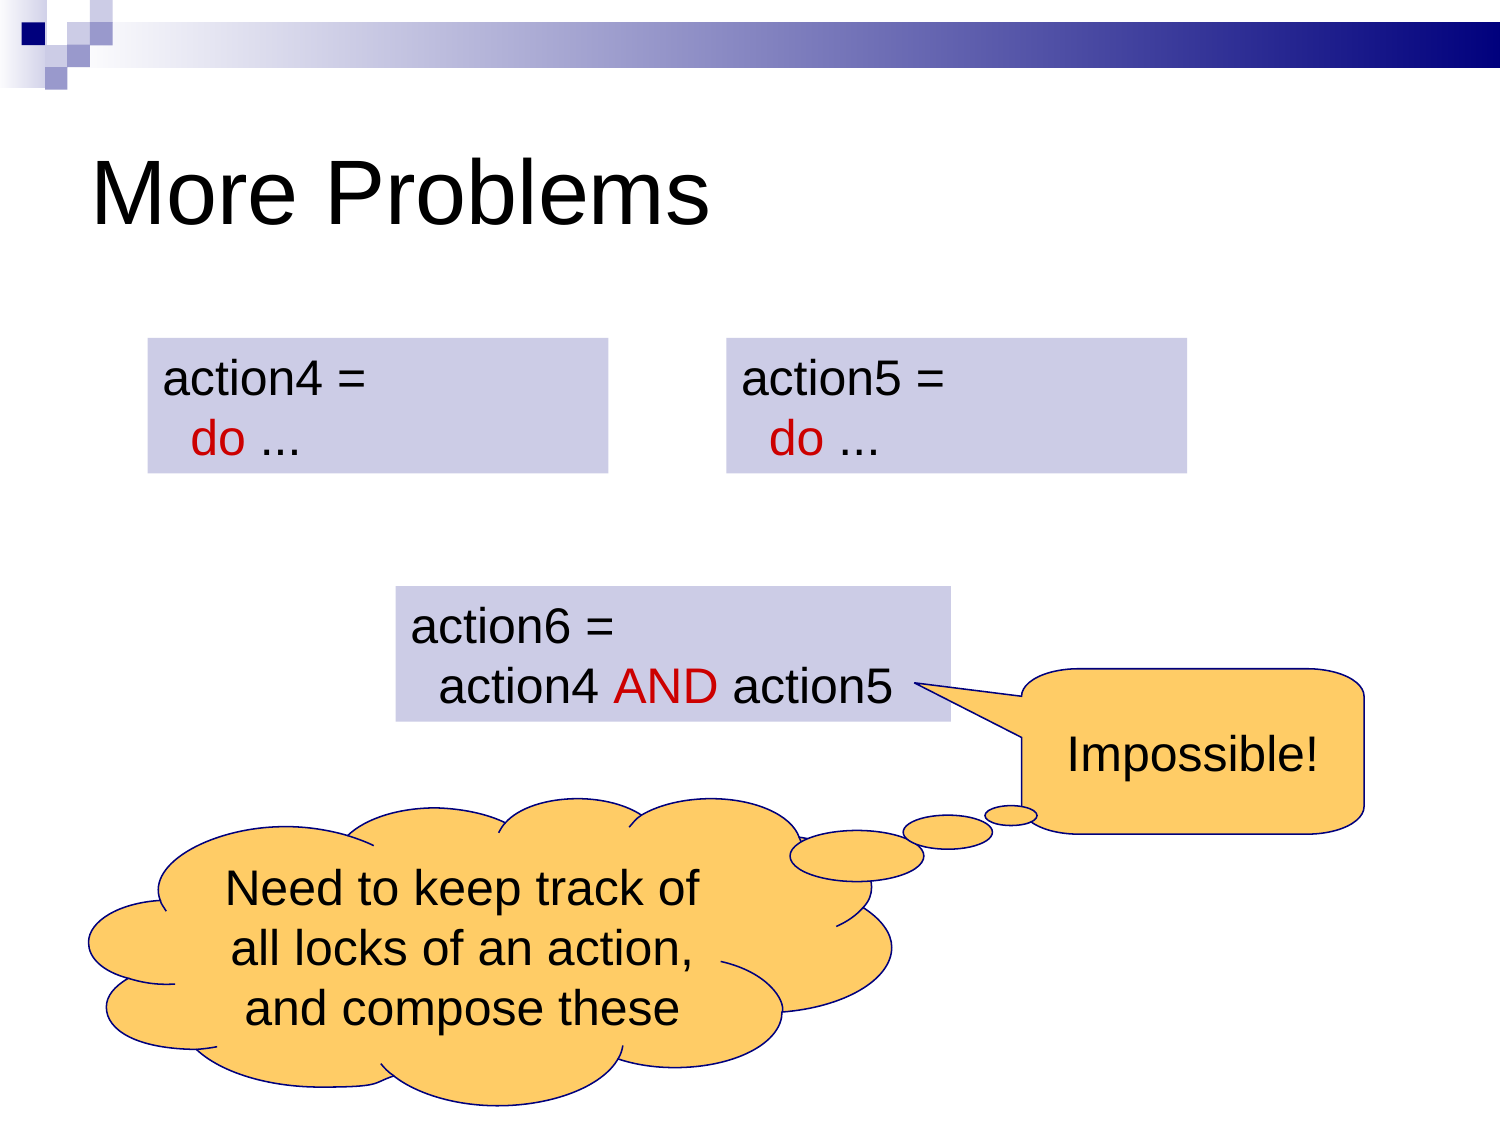

# More Problems
action4 =
 do ...
action5 =
 do ...
action6 =
 action4 AND action5
Impossible!
Need to keep track of all locks of an action, and compose these